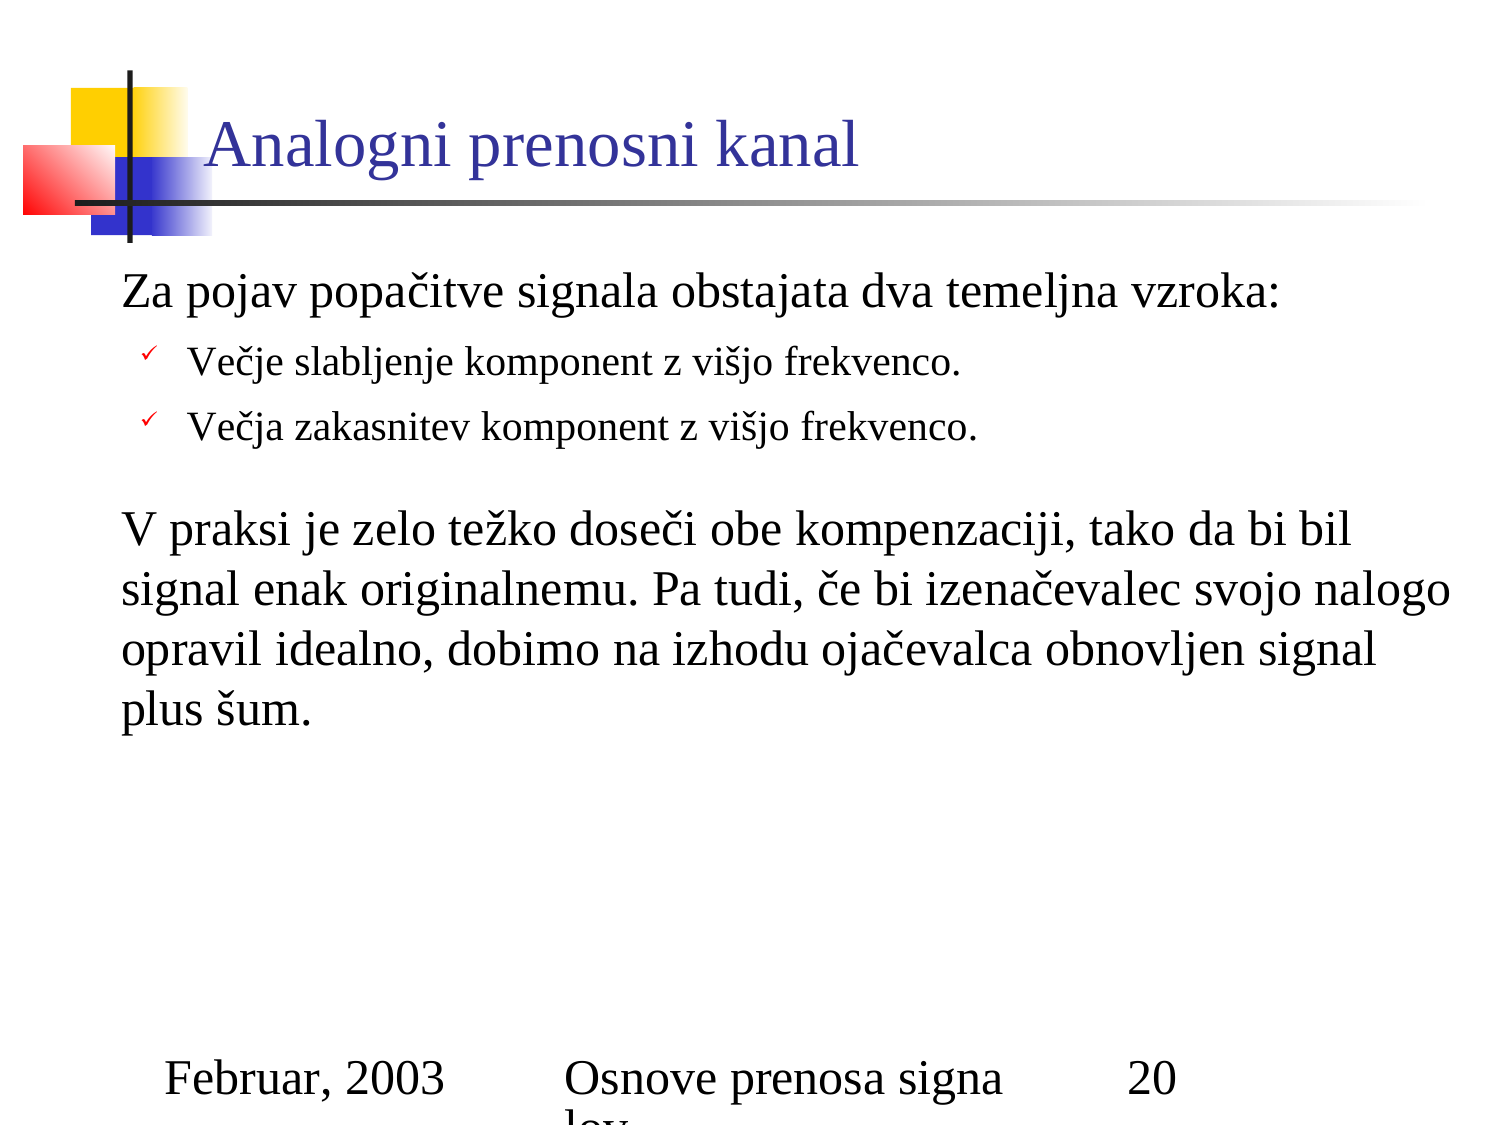

# Analogni prenosni kanal
	Za pojav popačitve signala obstajata dva temeljna vzroka:
Večje slabljenje komponent z višjo frekvenco.
Večja zakasnitev komponent z višjo frekvenco.
	V praksi je zelo težko doseči obe kompenzaciji, tako da bi bil signal enak originalnemu. Pa tudi, če bi izenačevalec svojo nalogo opravil idealno, dobimo na izhodu ojačevalca obnovljen signal plus šum.
Februar, 2003
Osnove prenosa signalov
20